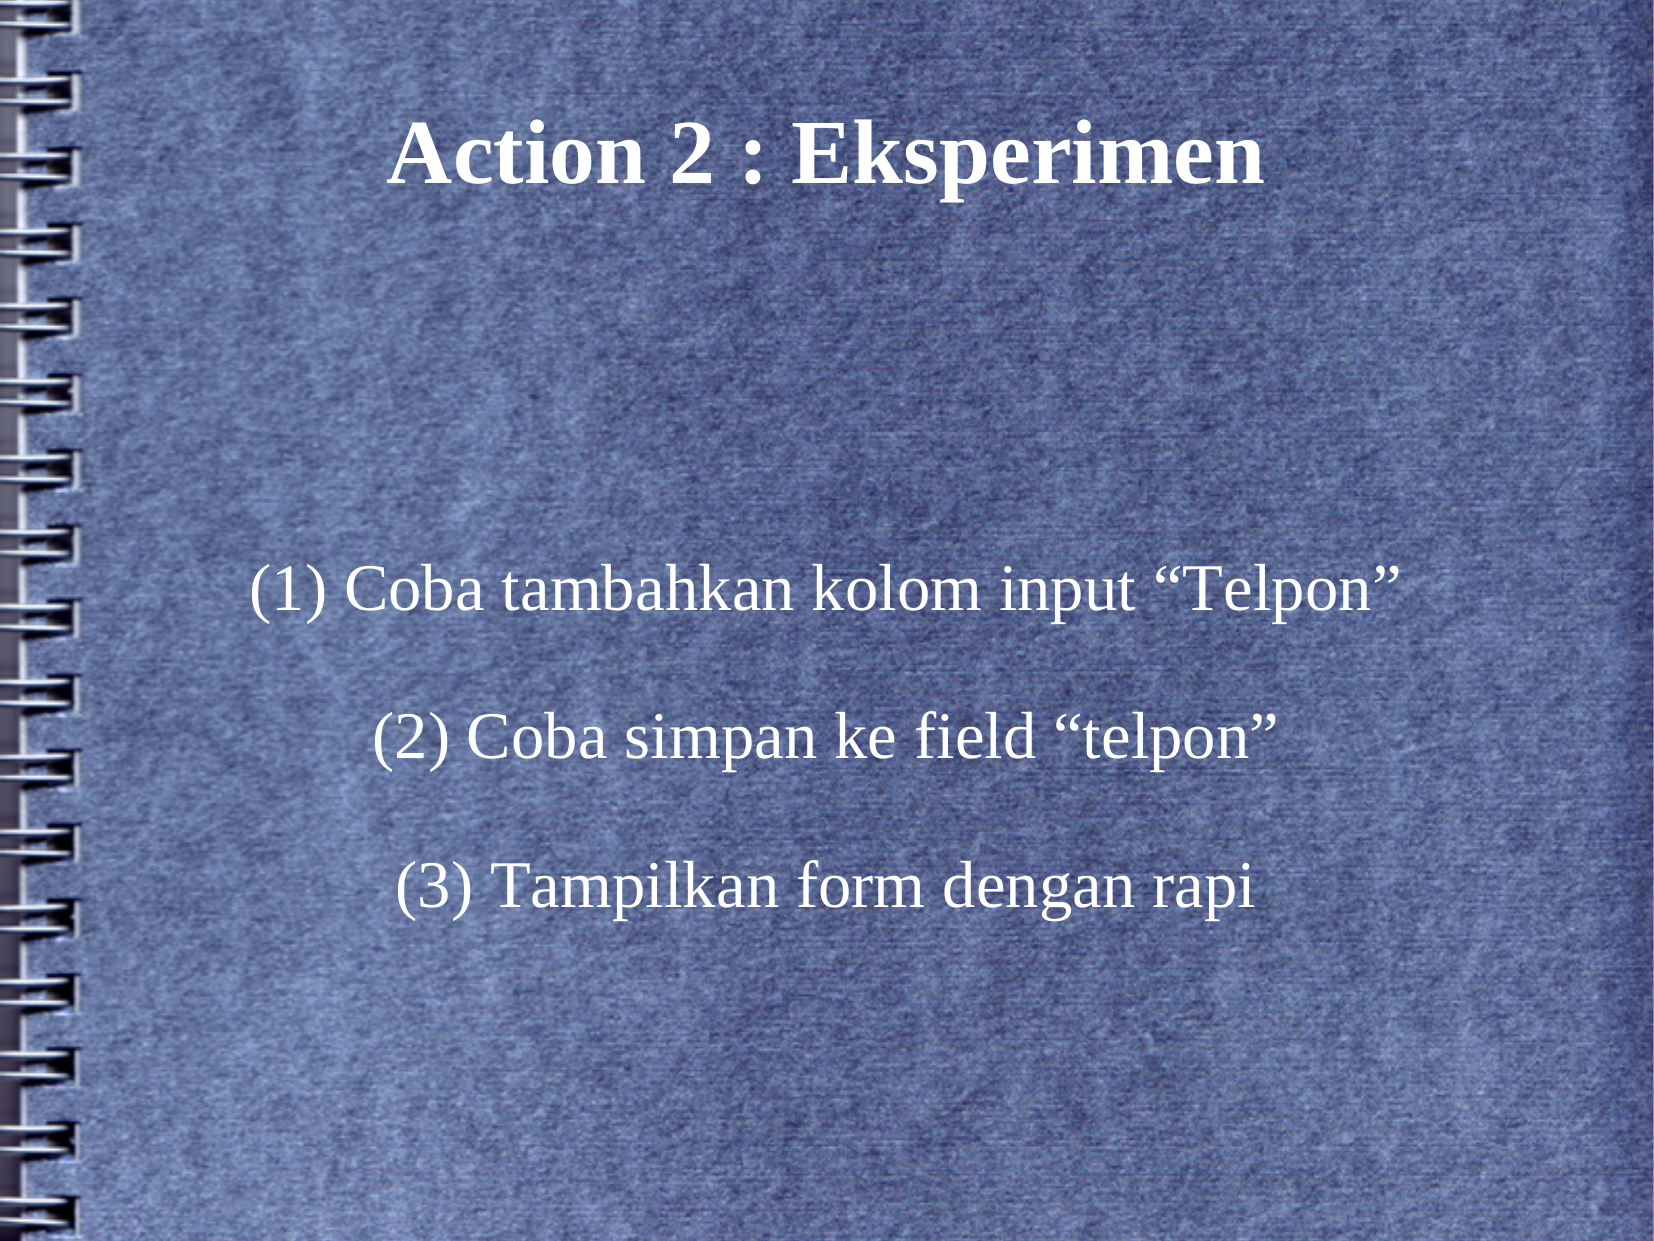

# Action 2 : Eksperimen
(1) Coba tambahkan kolom input “Telpon”
(2) Coba simpan ke field “telpon”
(3) Tampilkan form dengan rapi